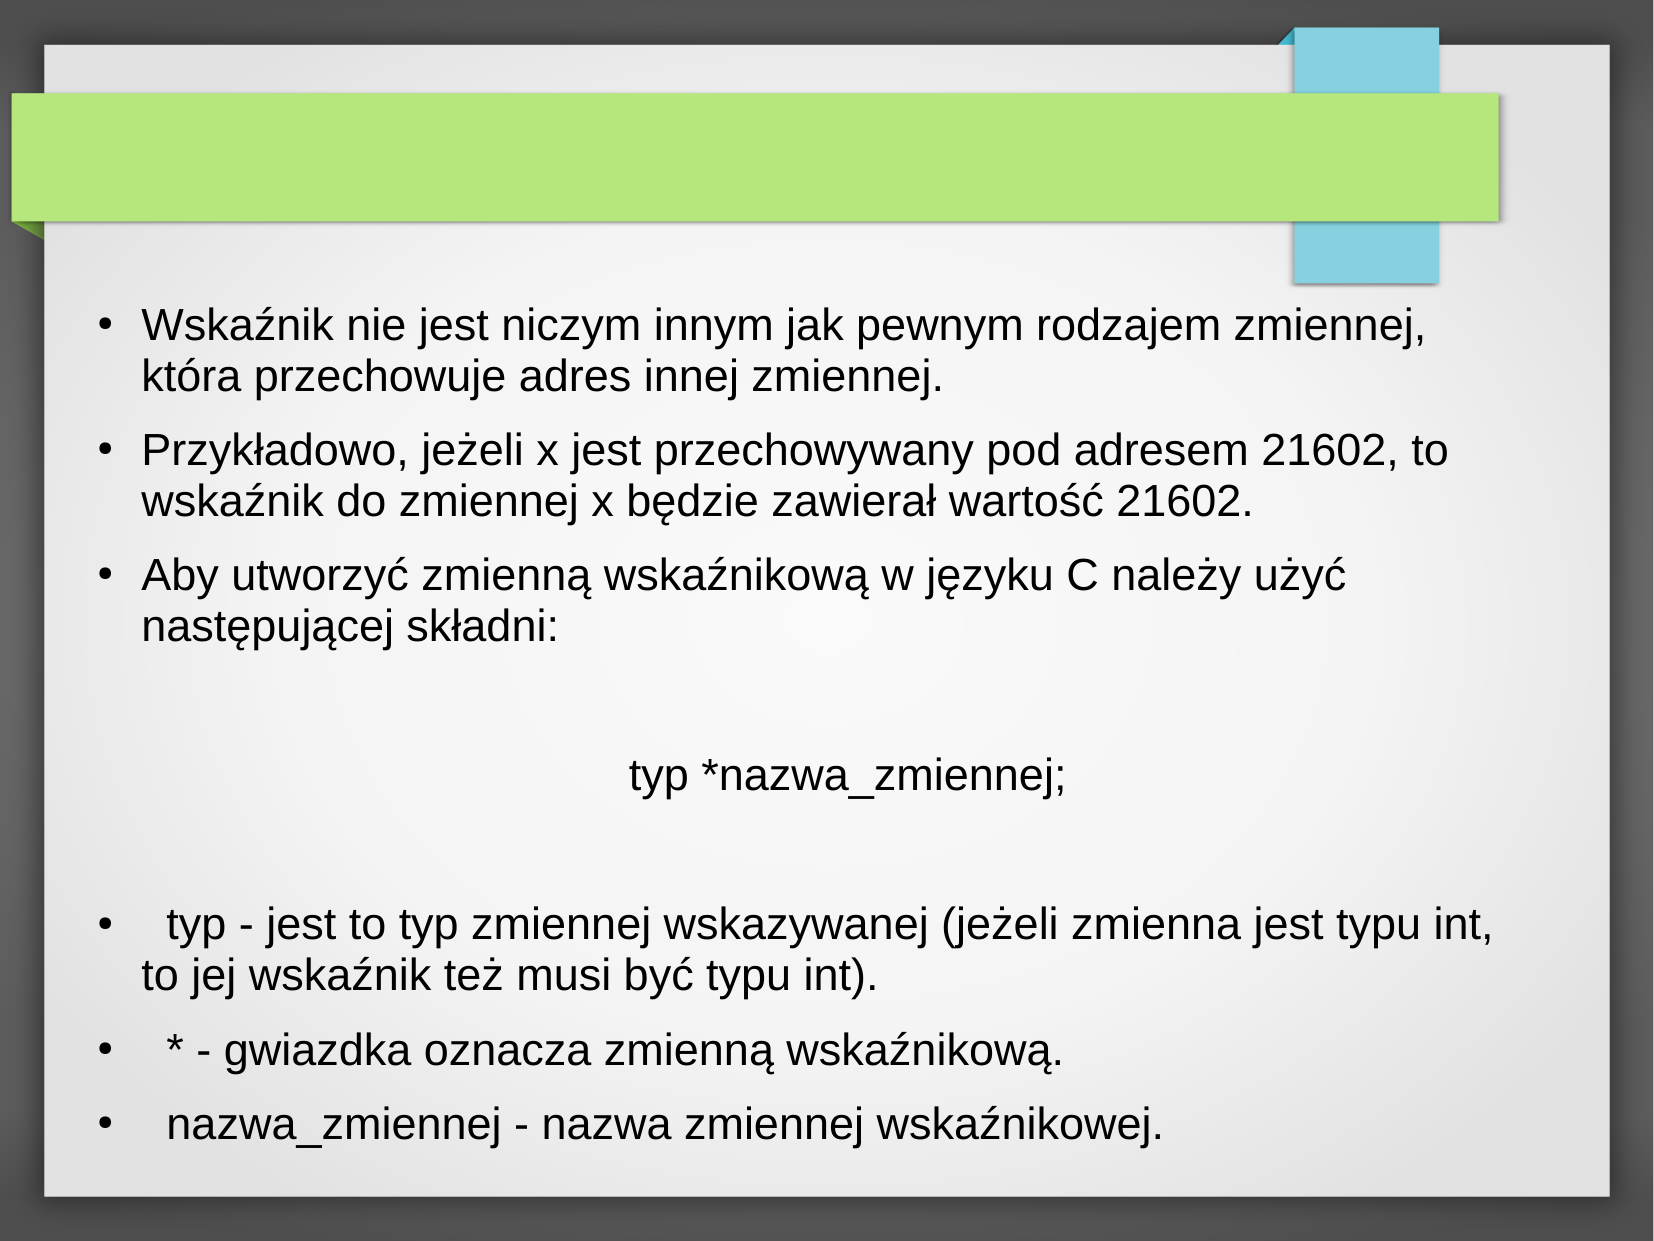

# Wskaźnik nie jest niczym innym jak pewnym rodzajem zmiennej, która przechowuje adres innej zmiennej.
Przykładowo, jeżeli x jest przechowywany pod adresem 21602, to wskaźnik do zmiennej x będzie zawierał wartość 21602.
Aby utworzyć zmienną wskaźnikową w języku C należy użyć następującej składni:
 typ *nazwa_zmiennej;
 typ - jest to typ zmiennej wskazywanej (jeżeli zmienna jest typu int, to jej wskaźnik też musi być typu int).
 * - gwiazdka oznacza zmienną wskaźnikową.
 nazwa_zmiennej - nazwa zmiennej wskaźnikowej.